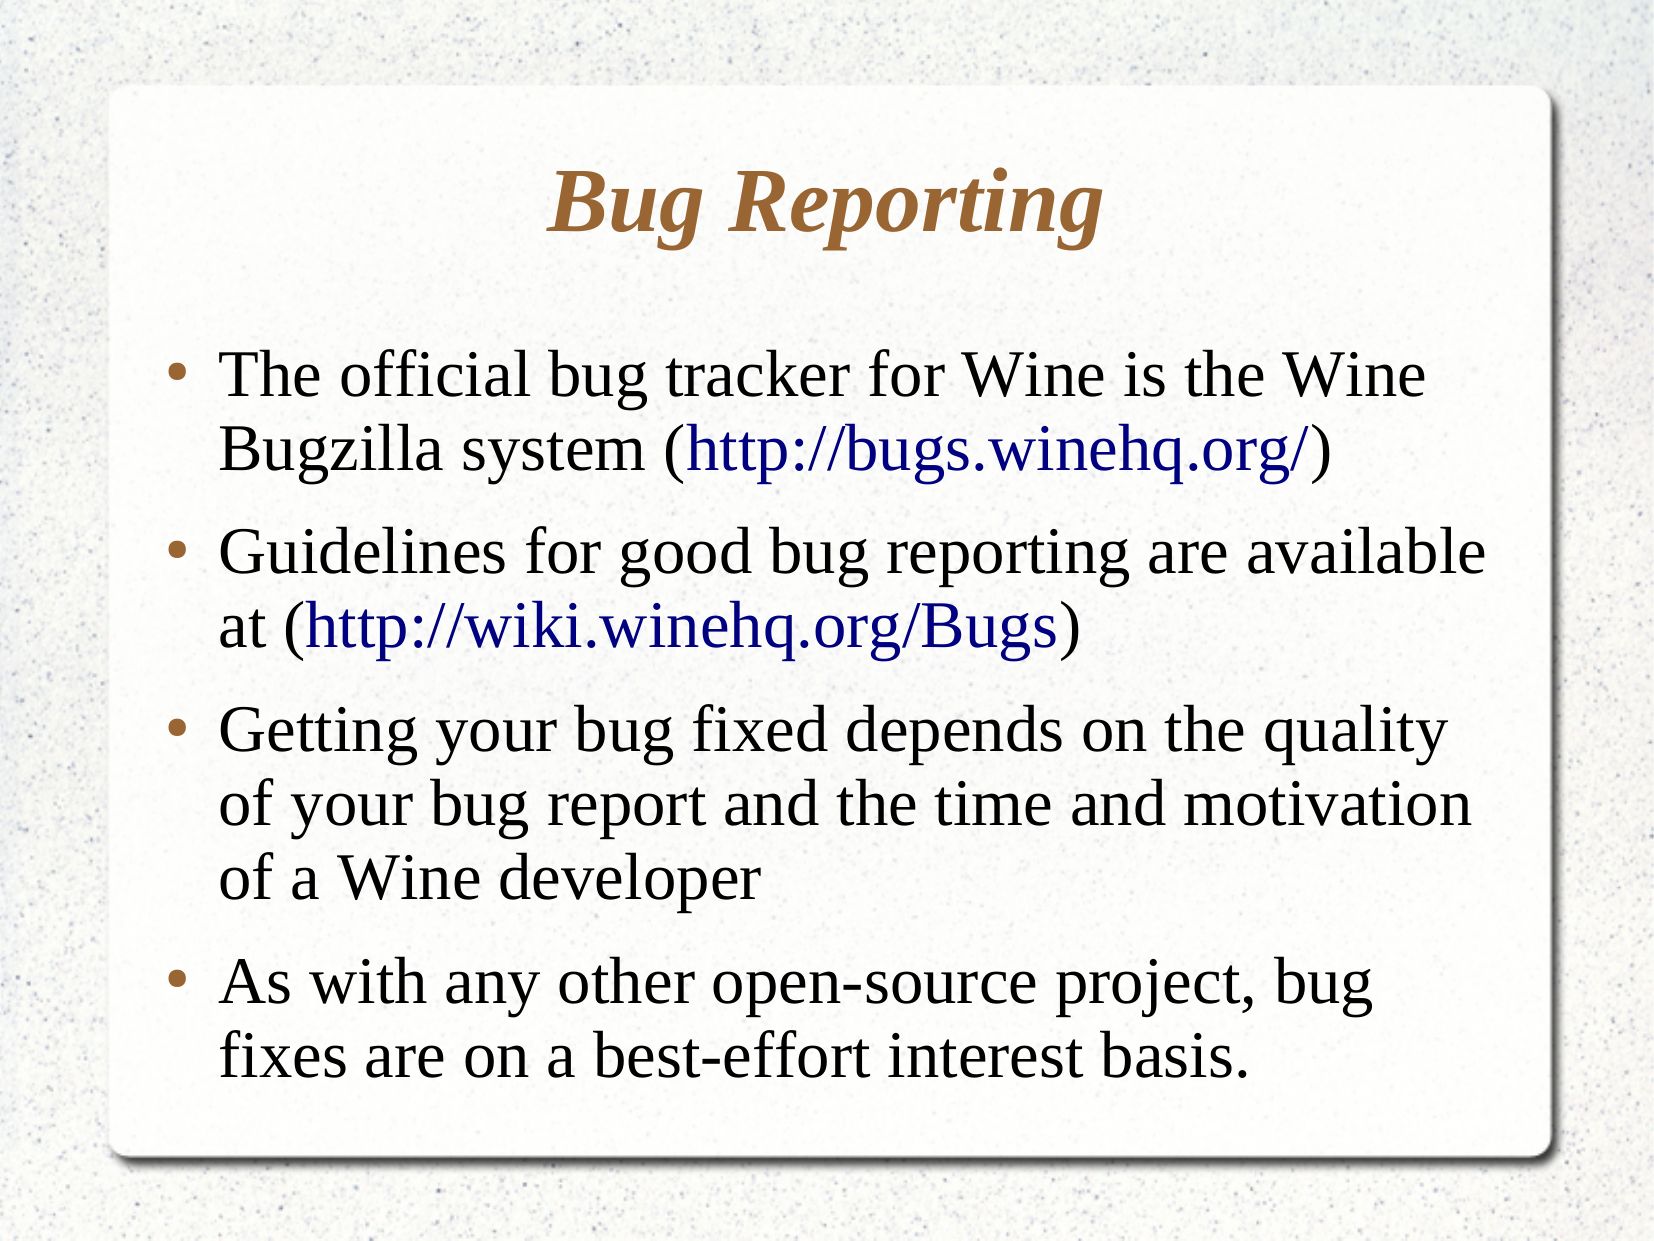

# Bug Reporting
The official bug tracker for Wine is the Wine Bugzilla system (http://bugs.winehq.org/)
Guidelines for good bug reporting are available at (http://wiki.winehq.org/Bugs)
Getting your bug fixed depends on the quality of your bug report and the time and motivation of a Wine developer
As with any other open-source project, bug fixes are on a best-effort interest basis.